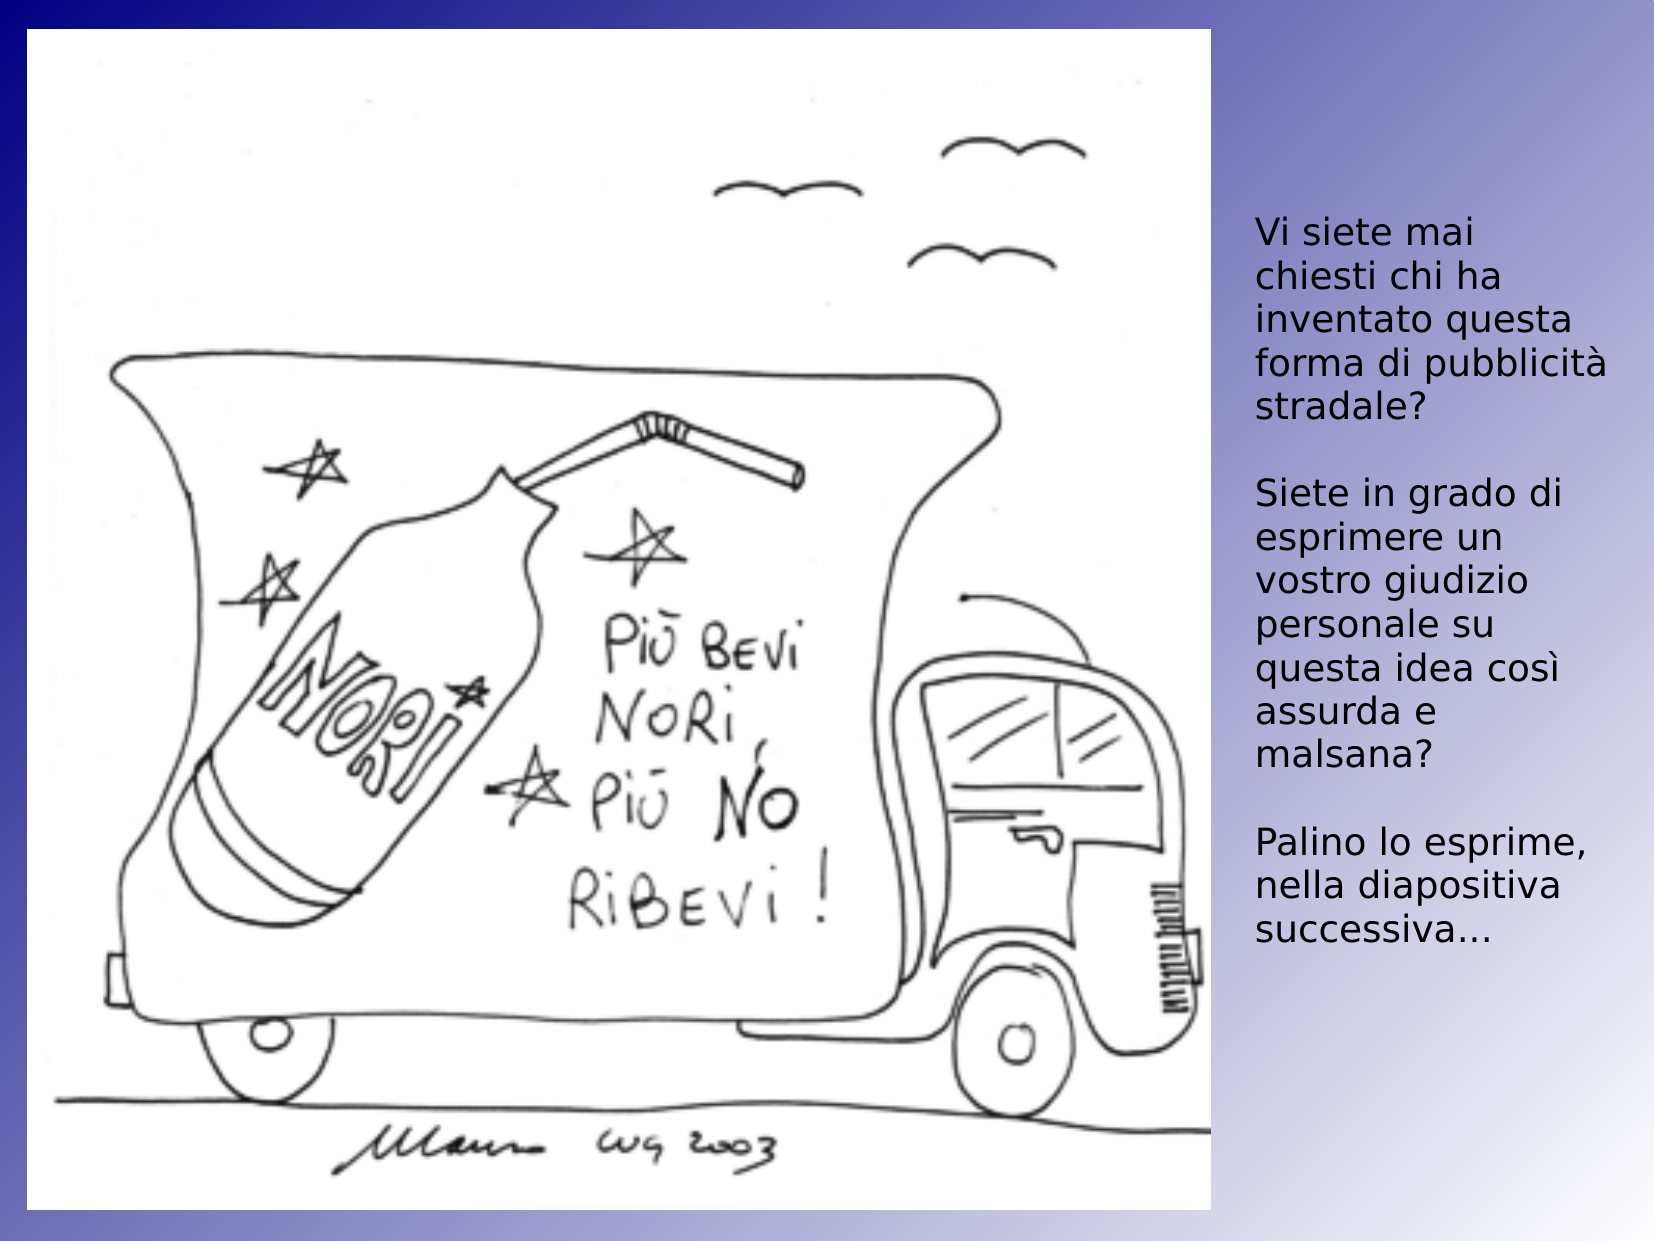

Vi siete mai chiesti chi ha inventato questa forma di pubblicità stradale?
Siete in grado di esprimere un vostro giudizio personale su questa idea così assurda e malsana?
Palino lo esprime, nella diapositiva successiva...